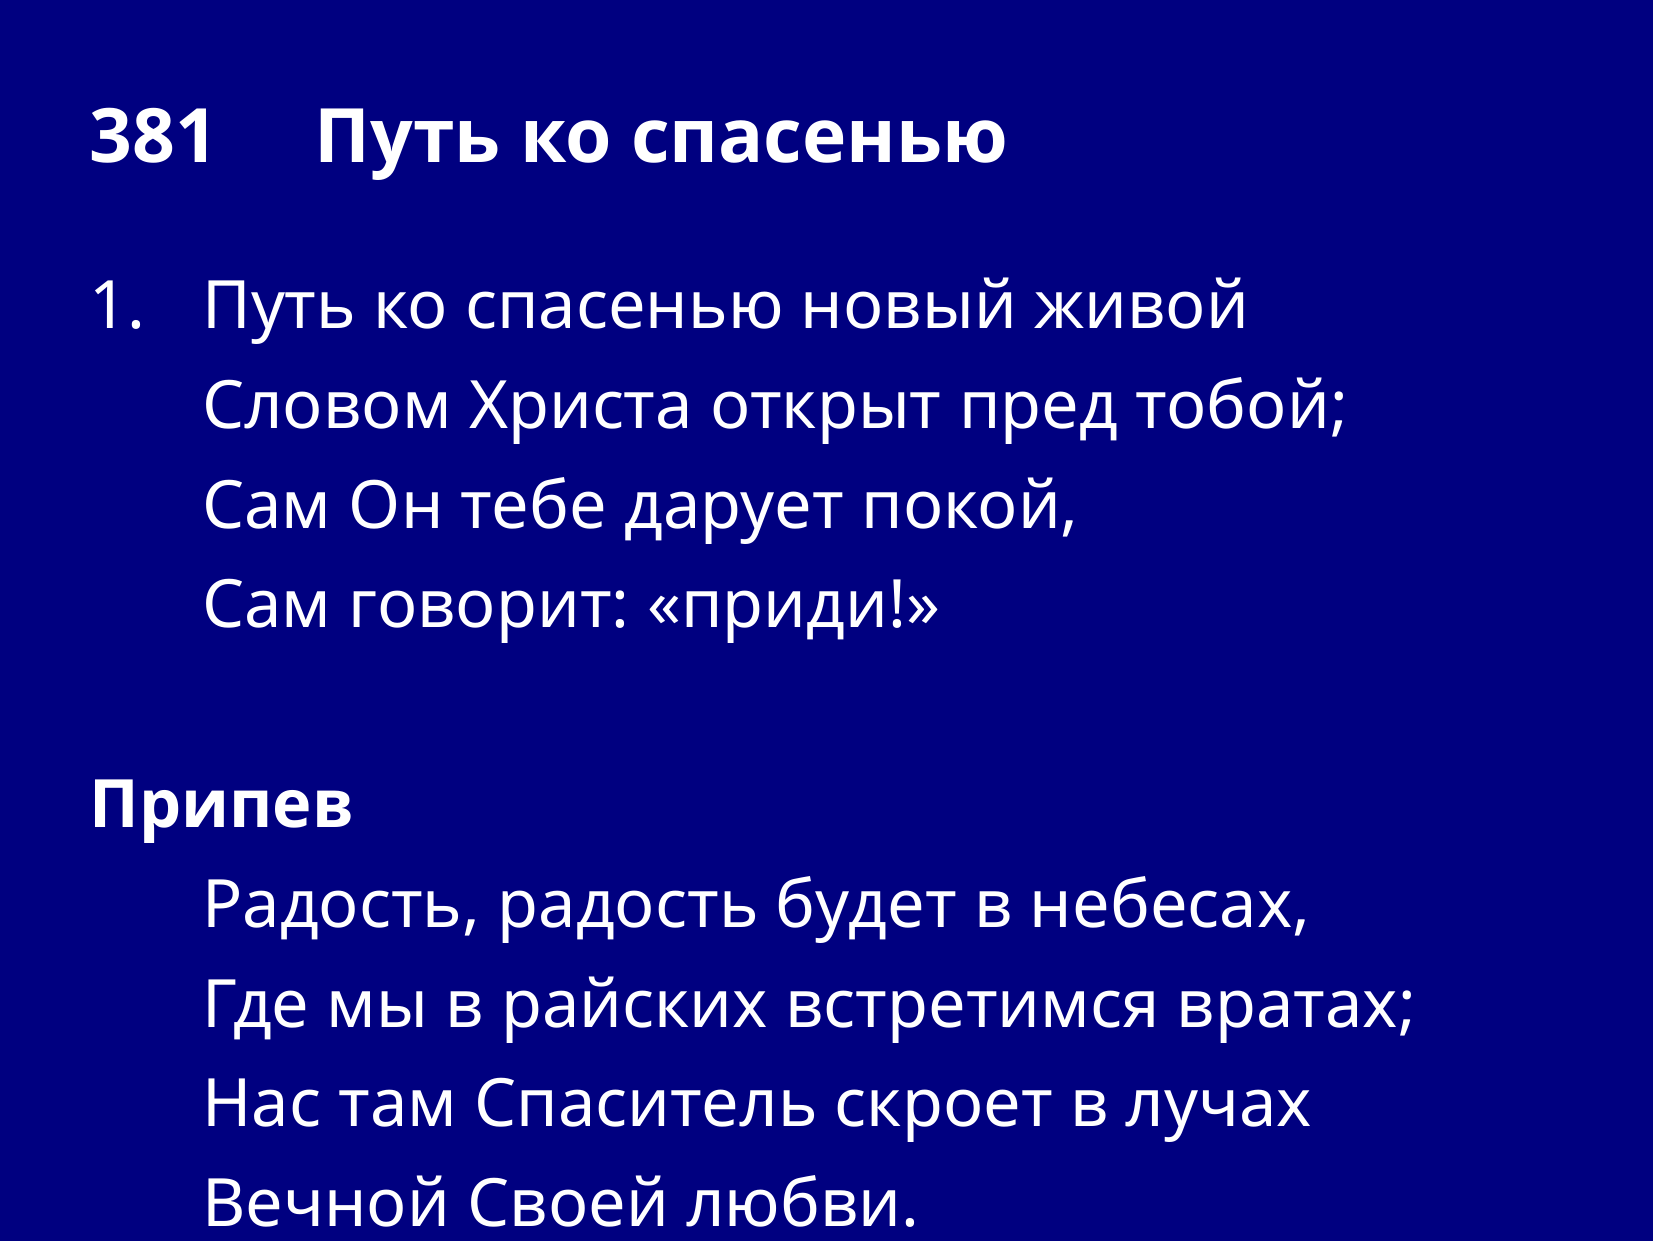

381	Путь ко спасенью
1.	Путь ко спасенью новый живой
	Словом Христа открыт пред тобой;
	Сам Он тебе дарует покой,
	Сам говорит: «приди!»
Припев
	Радость, радость будет в небесах,
	Где мы в райских встретимся вратах;
	Нас там Спаситель скроет в лучах
	Вечной Своей любви.